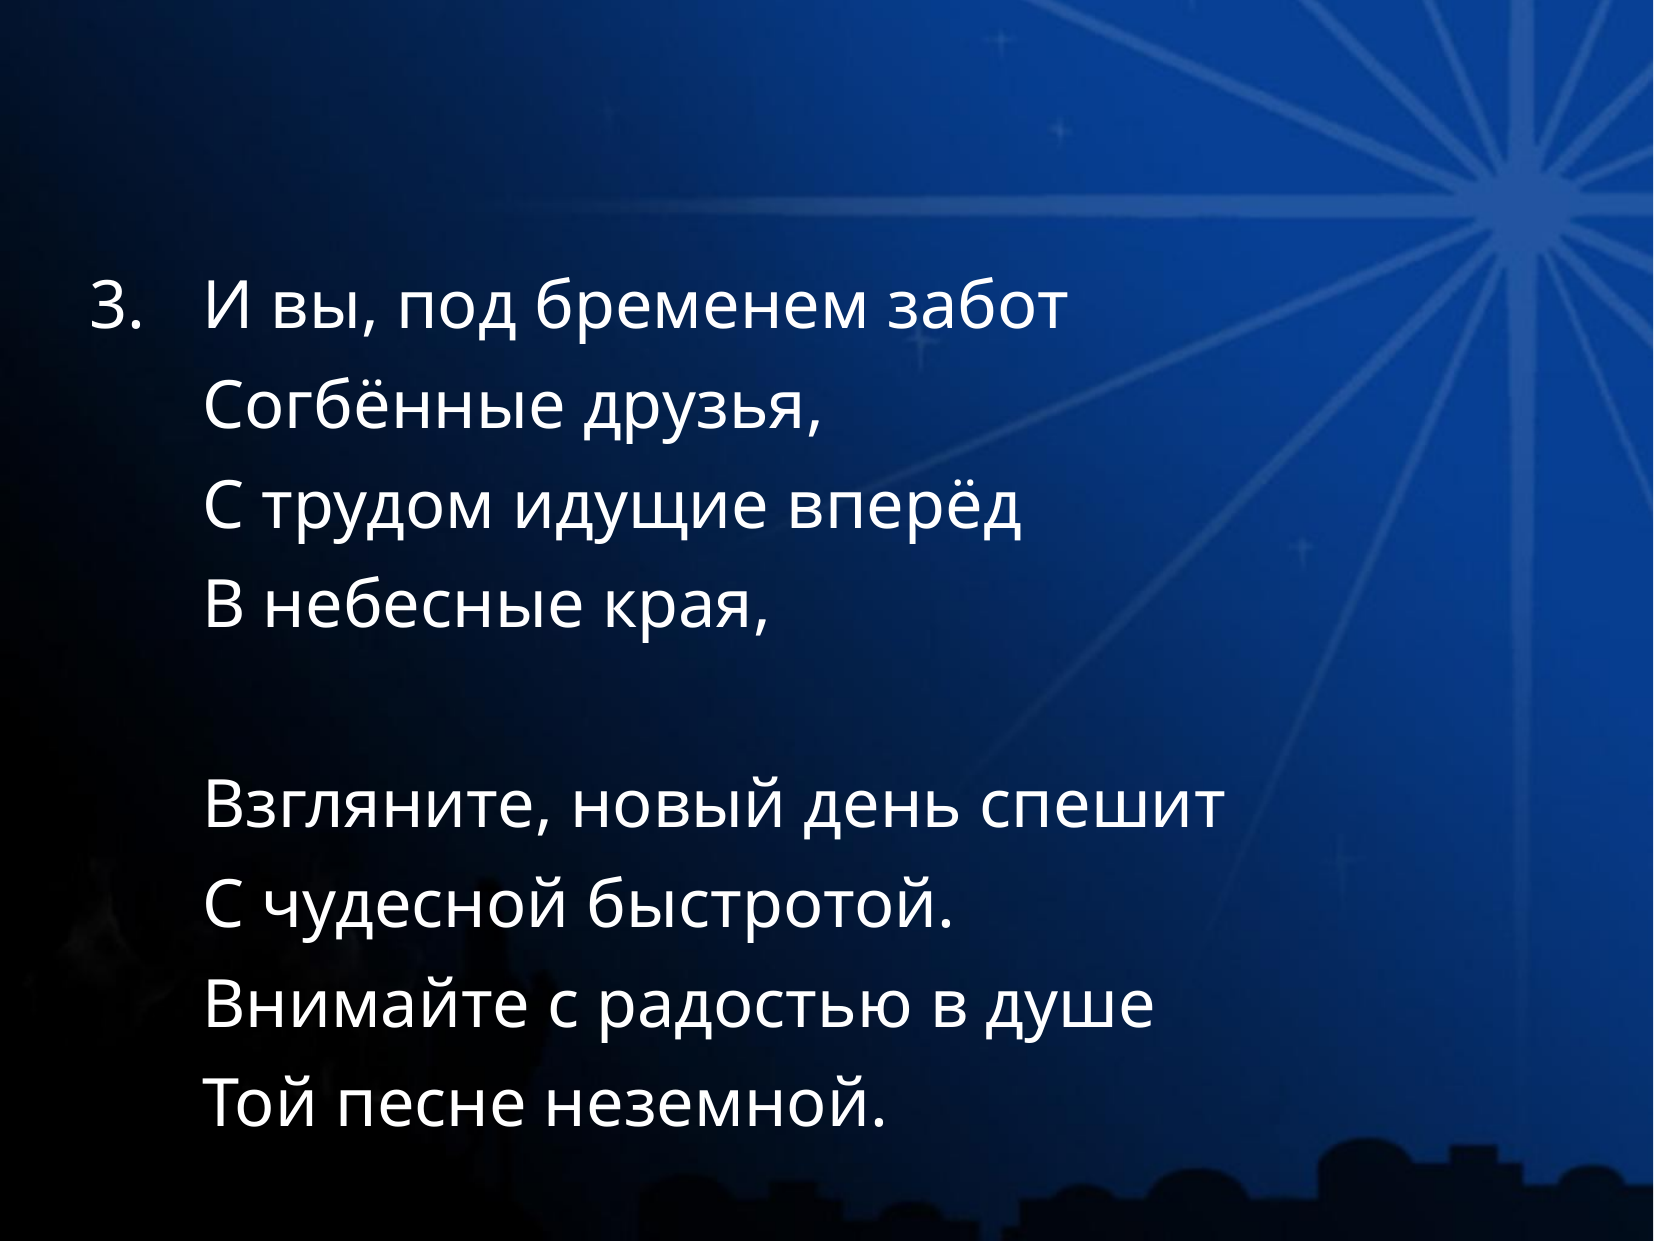

3.	И вы, под бременем забот
	Согбённые друзья,
	С трудом идущие вперёд
	В небесные края,
	Взгляните, новый день спешит
	С чудесной быстротой.
	Внимайте с радостью в душе
	Той песне неземной.